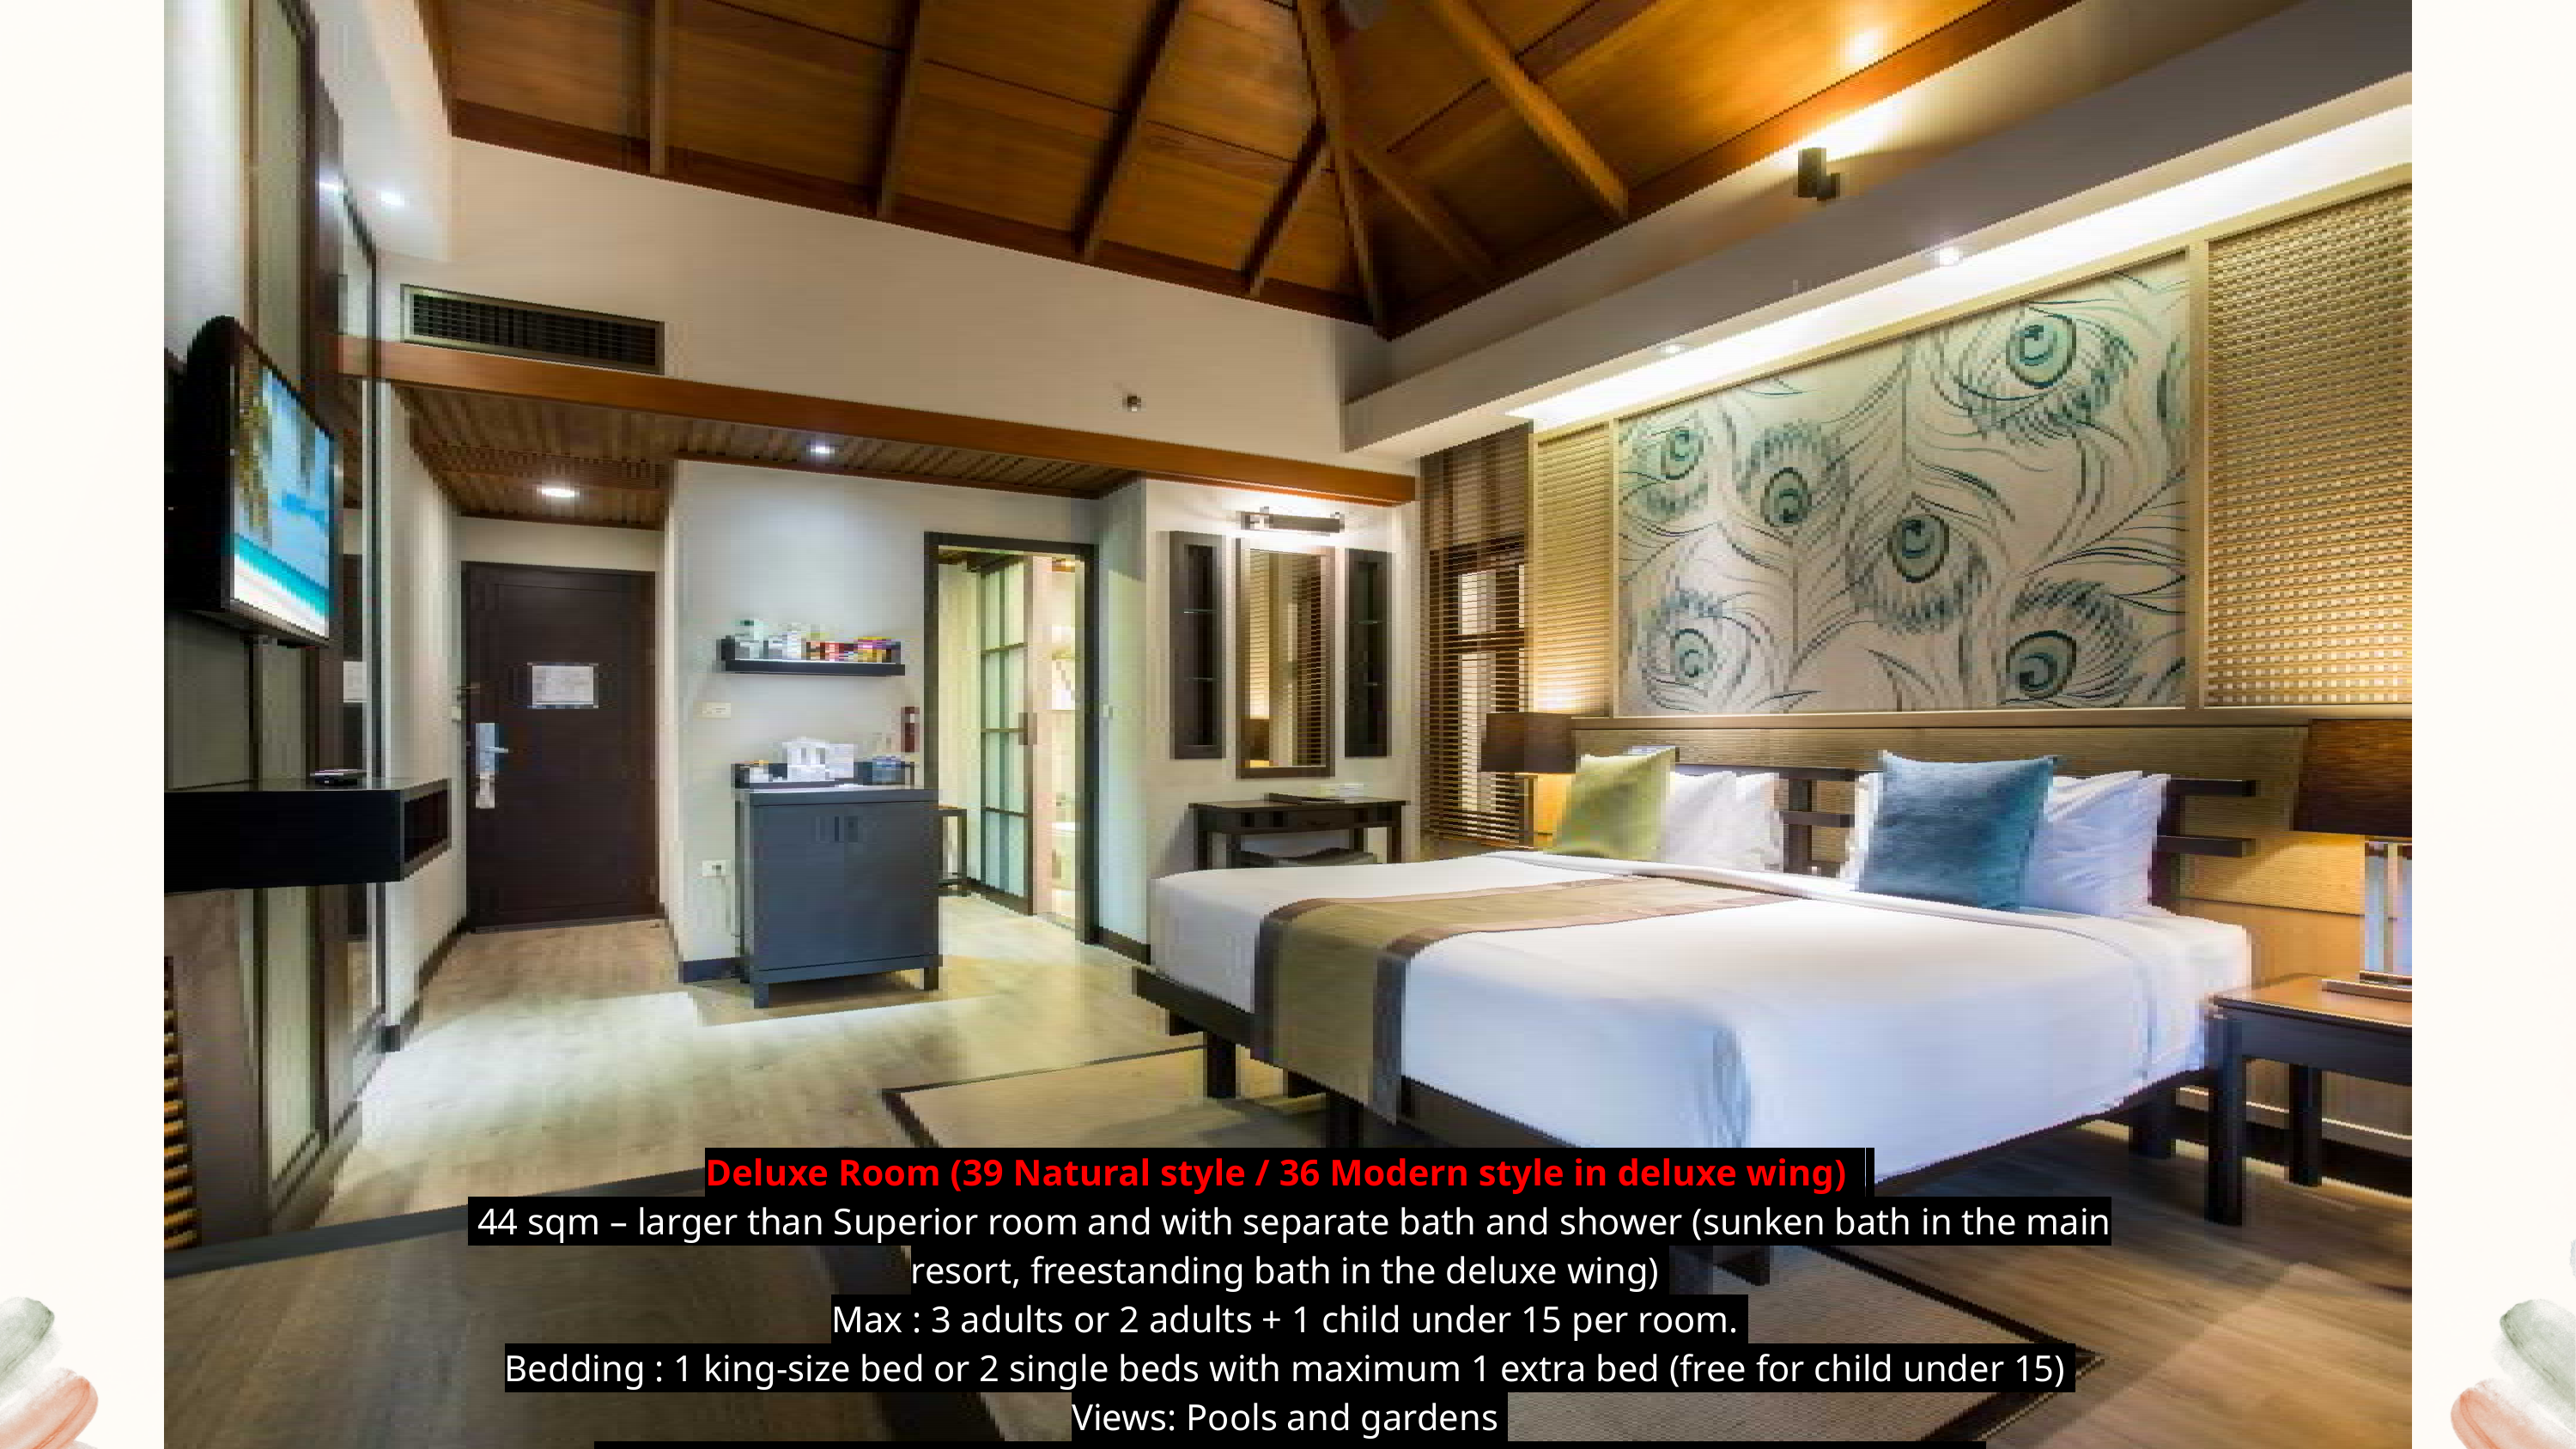

Deluxe Room (39 Natural style / 36 Modern style in deluxe wing)
 44 sqm – larger than Superior room and with separate bath and shower (sunken bath in the main resort, freestanding bath in the deluxe wing)
Max : 3 adults or 2 adults + 1 child under 15 per room.
Bedding : 1 king-size bed or 2 single beds with maximum 1 extra bed (free for child under 15)
Views: Pools and gardens
***Guaranteed interconnecting rooms for families of 2 adults and up to 3 children
(teenagers 15 to 18 pay a supplement) ***